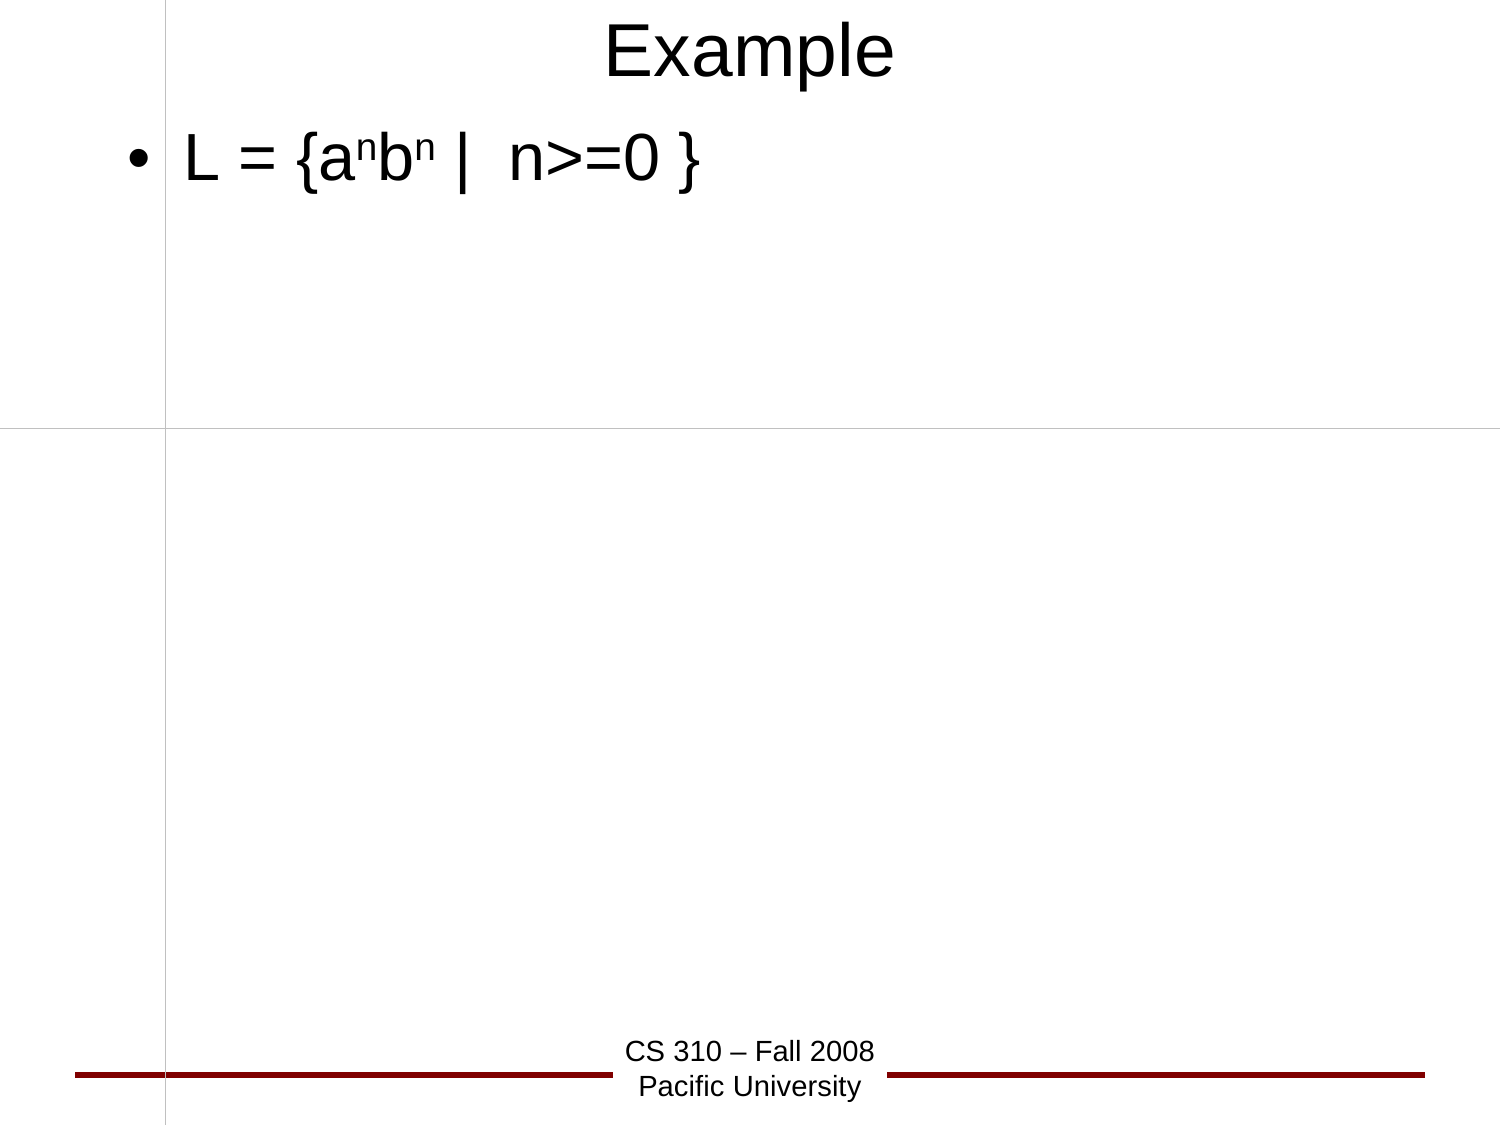

# Example
L = {anbn | n>=0 }